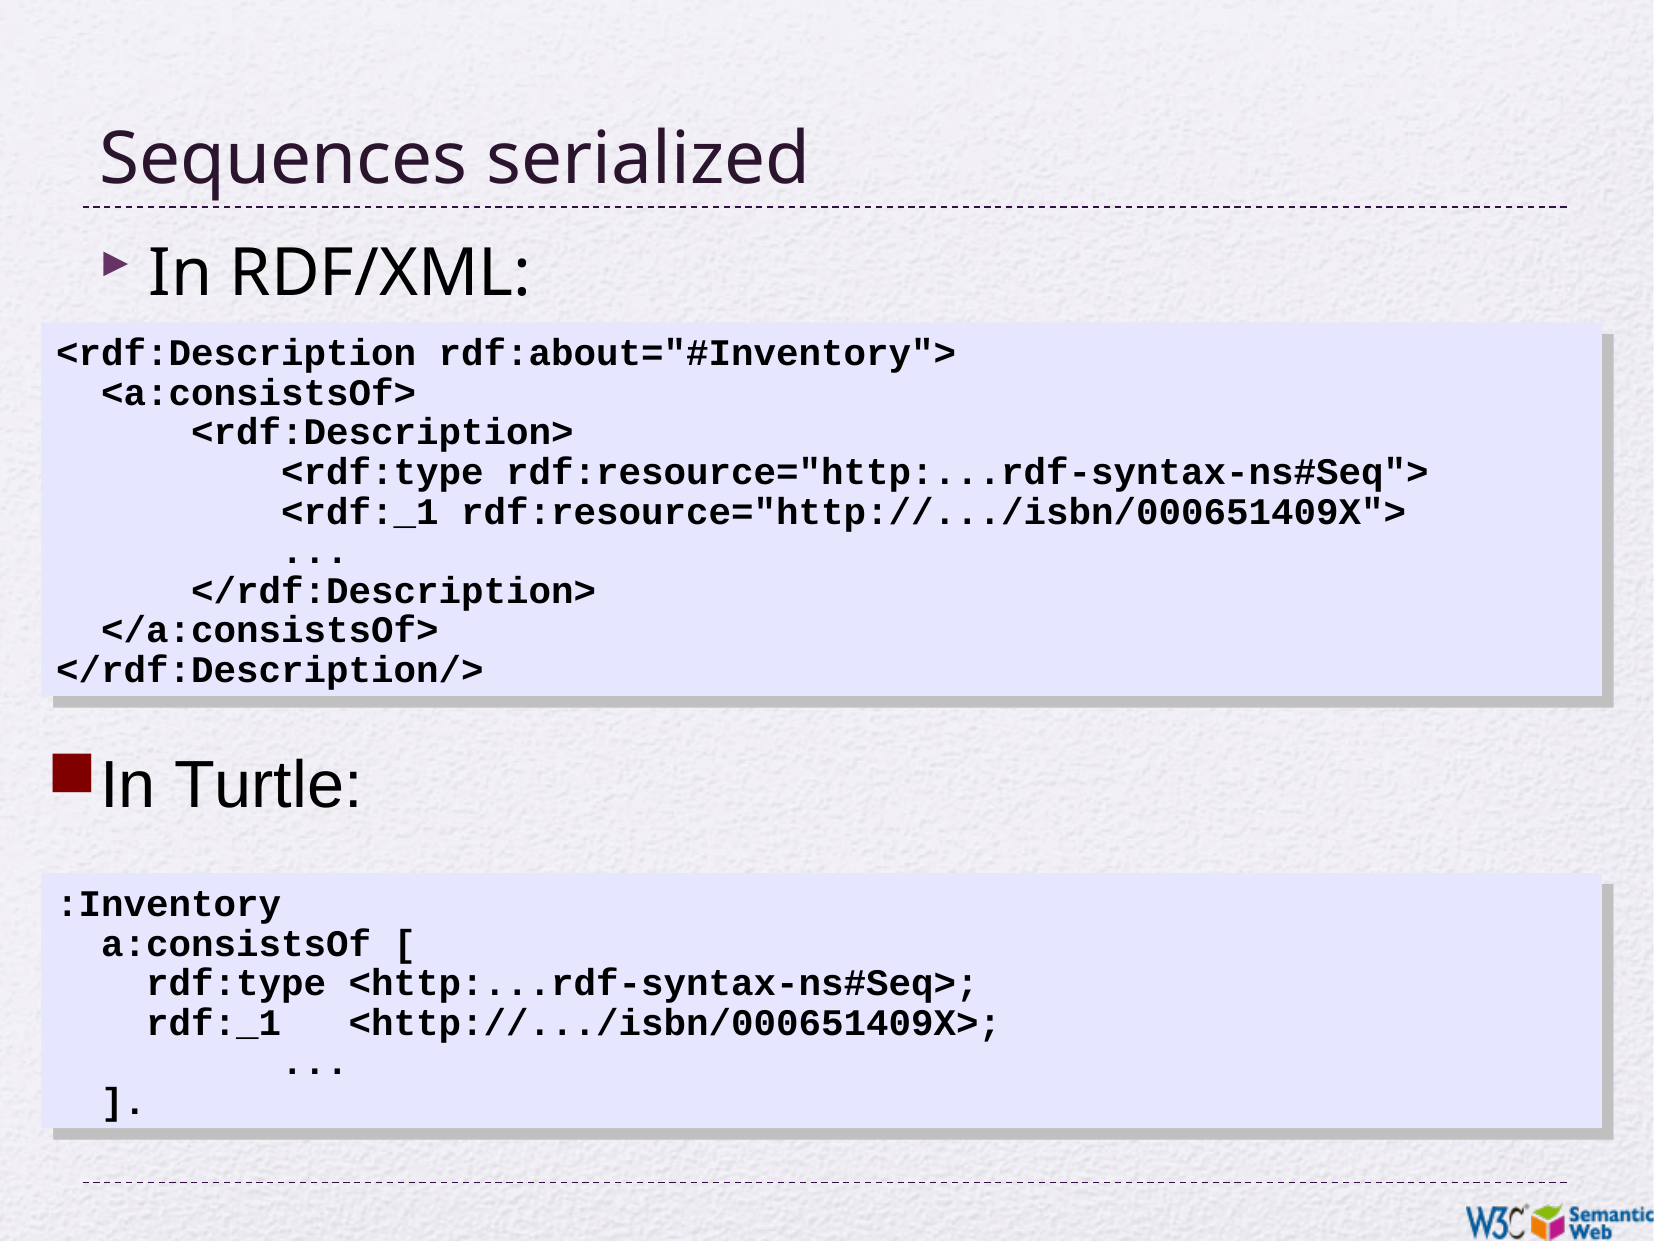

# Sequences serialized
In RDF/XML:
<rdf:Description rdf:about="#Inventory">
 <a:consistsOf>
 <rdf:Description>
 <rdf:type rdf:resource="http:...rdf-syntax-ns#Seq">
 <rdf:_1 rdf:resource="http://.../isbn/000651409X">
 ...
 </rdf:Description>
 </a:consistsOf>
</rdf:Description/>
In Turtle:
:Inventory
 a:consistsOf [
 rdf:type <http:...rdf-syntax-ns#Seq>;
 rdf:_1 <http://.../isbn/000651409X>;
 ...
 ].